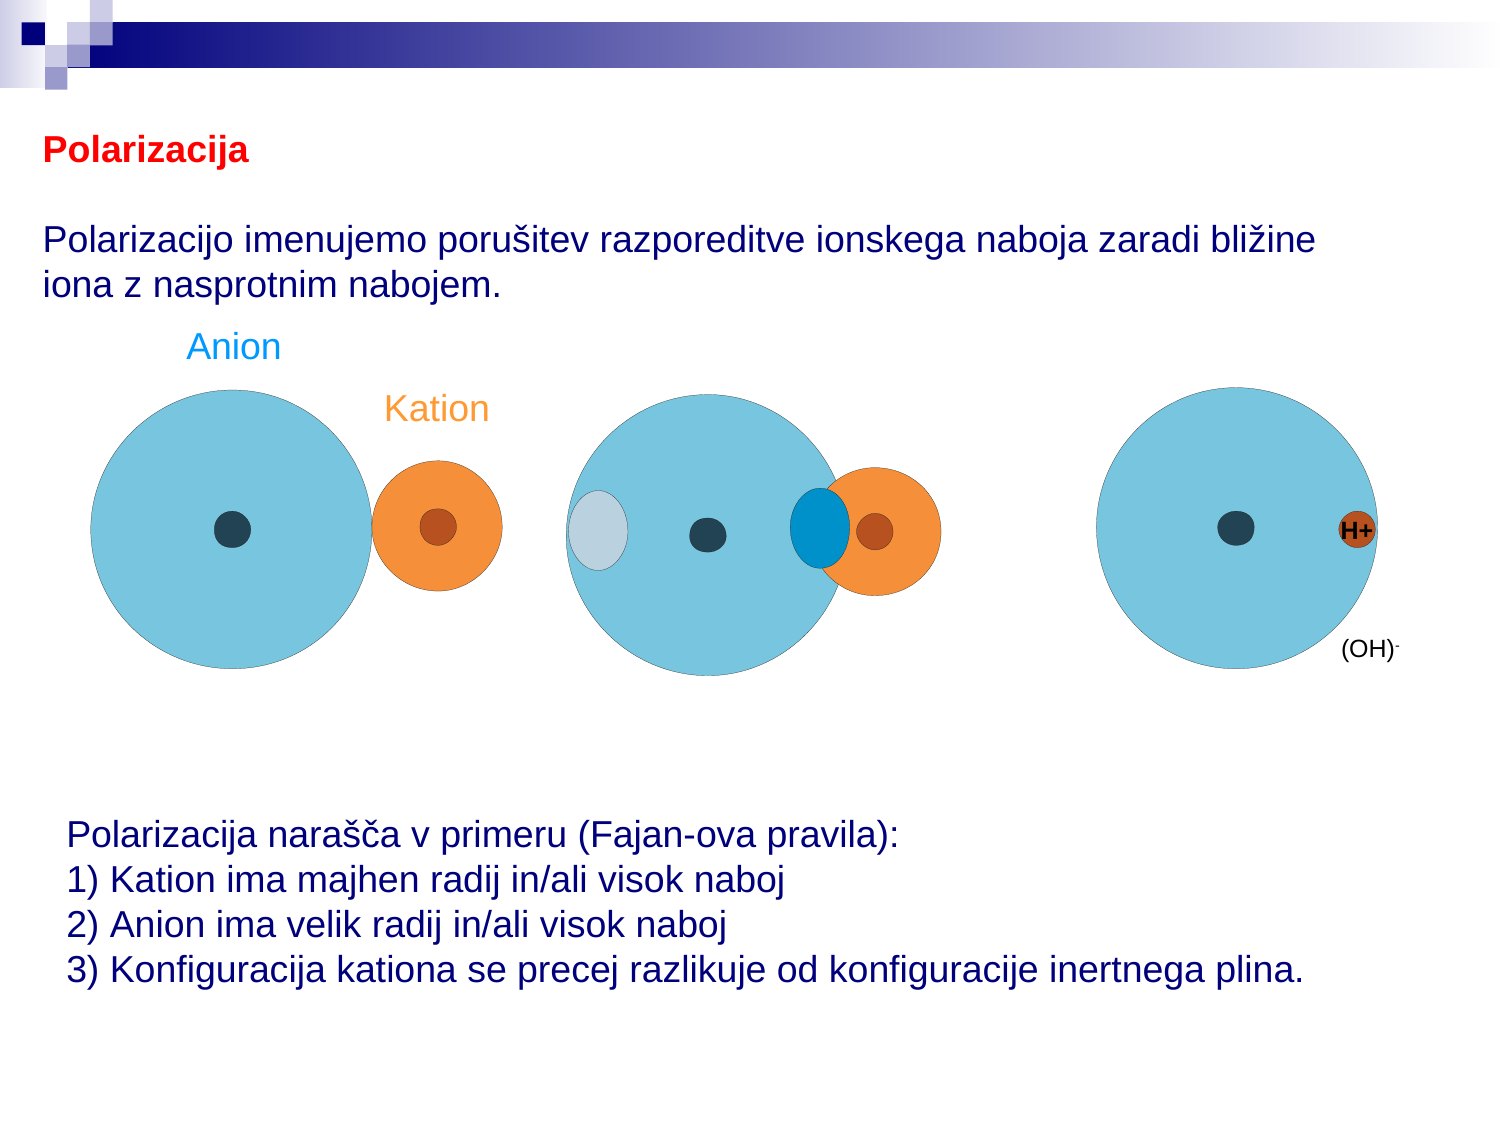

Polarizacija
Polarizacijo imenujemo porušitev razporeditve ionskega naboja zaradi bližine
iona z nasprotnim nabojem.
Anion
Kation
H+
(OH)-
Polarizacija narašča v primeru (Fajan-ova pravila):
1) Kation ima majhen radij in/ali visok naboj
2) Anion ima velik radij in/ali visok naboj
3) Konfiguracija kationa se precej razlikuje od konfiguracije inertnega plina.